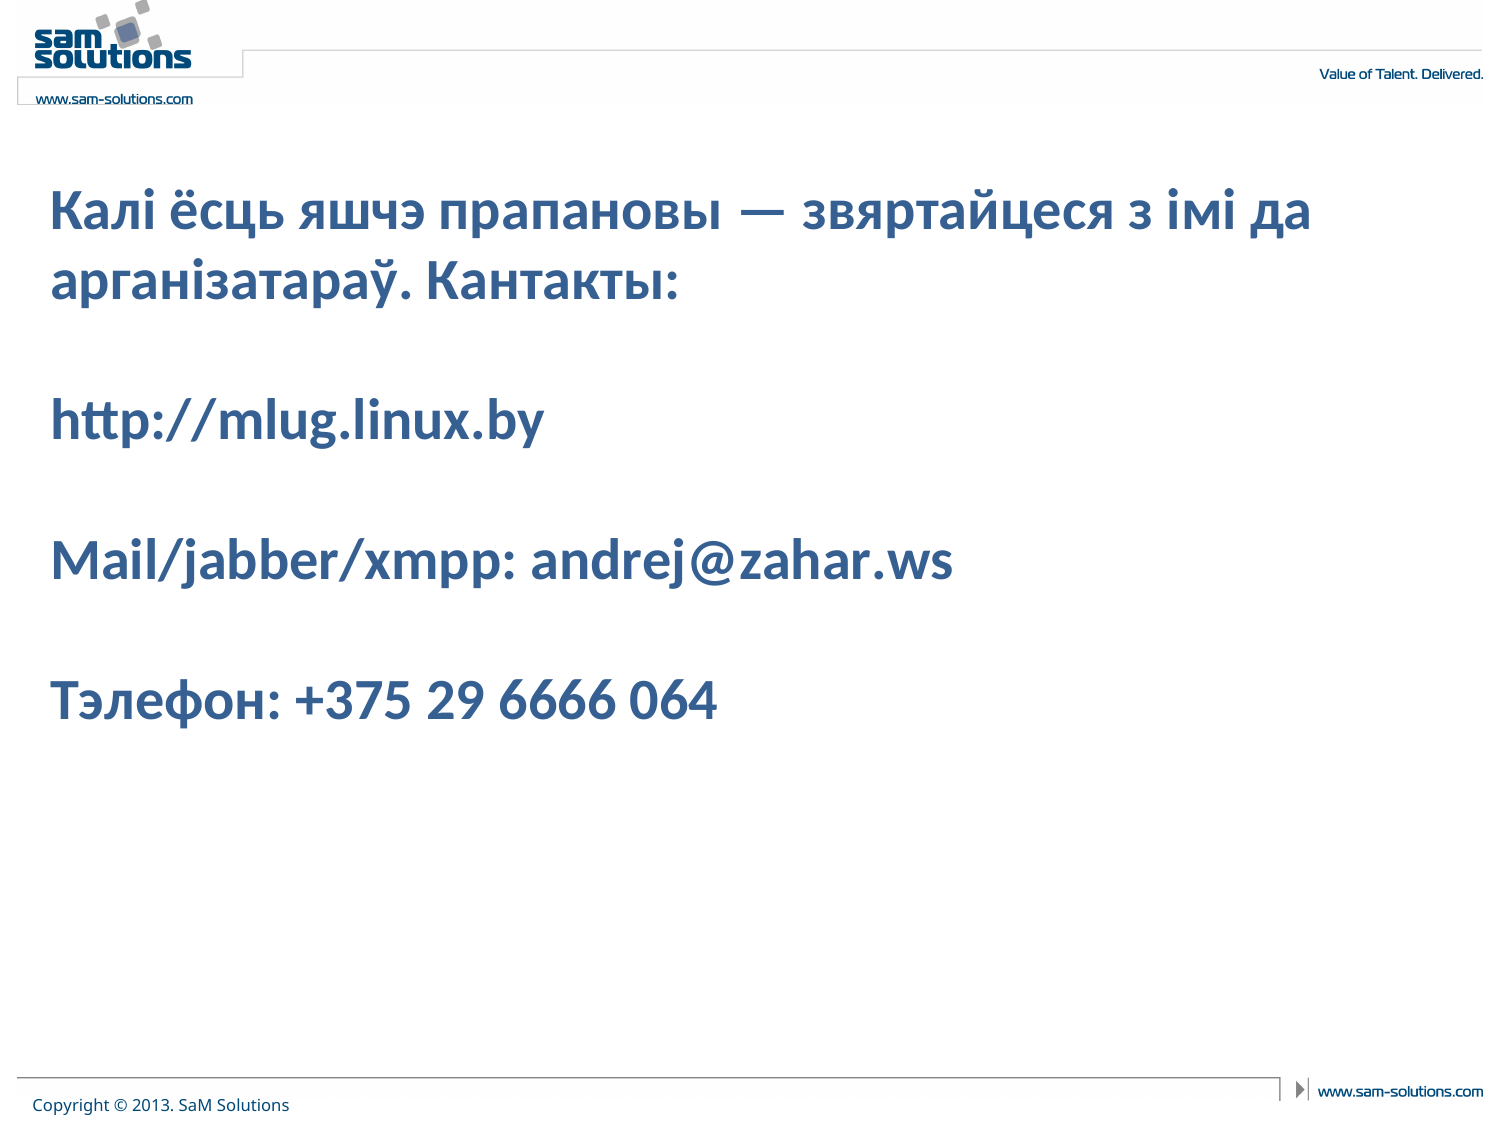

Калі ёсць яшчэ прапановы — звяртайцеся з імі да арганізатараў. Кантакты:
http://mlug.linux.by
Mail/jabber/xmpp: andrej@zahar.ws
Тэлефон: +375 29 6666 064
Copyright © 2013. SaM Solutions